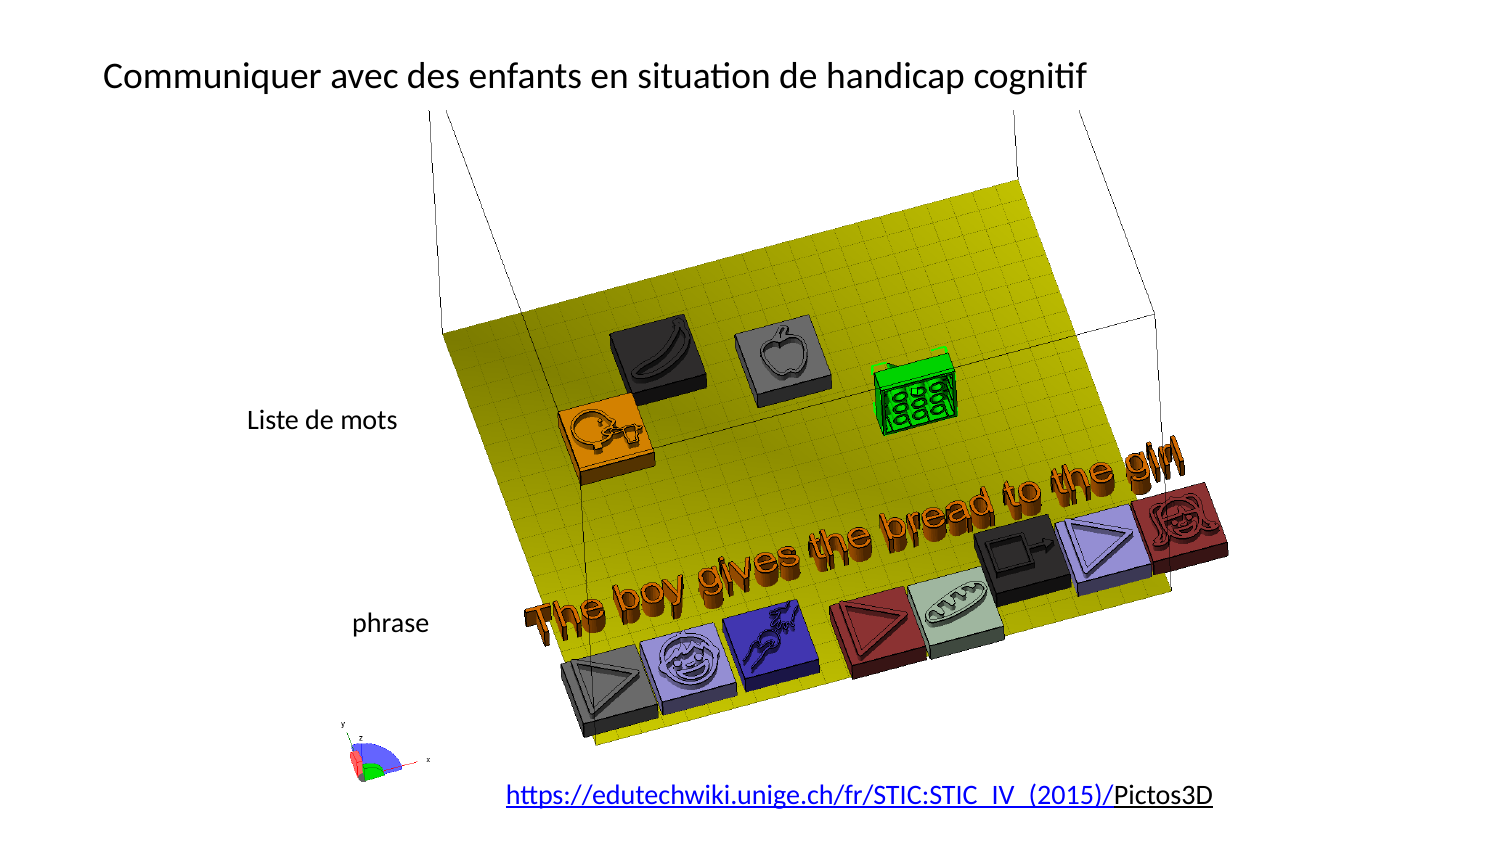

Communiquer avec des enfants en situation de handicap cognitif
Liste de mots
phrase
https://edutechwiki.unige.ch/fr/STIC:STIC_IV_(2015)/Pictos3D